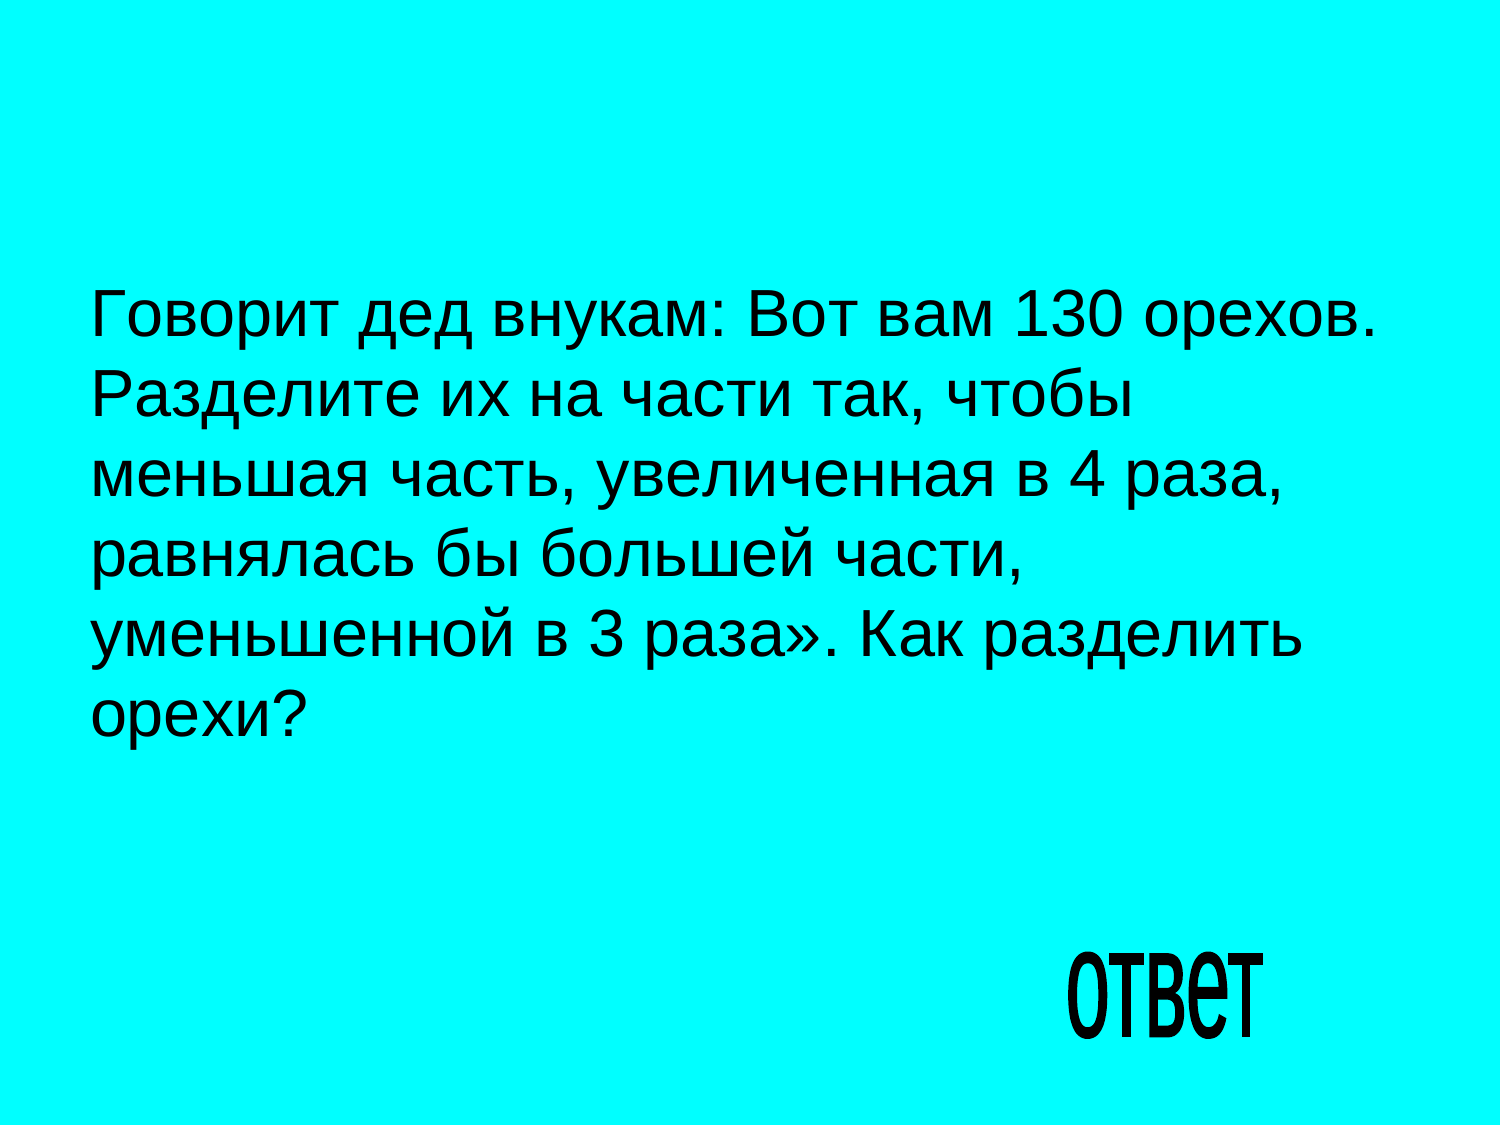

#
Говорит дед внукам: Вот вам 130 орехов. Разделите их на части так, чтобы меньшая часть, увеличенная в 4 раза, равнялась бы большей части, уменьшенной в 3 раза». Как разделить орехи?
ответ